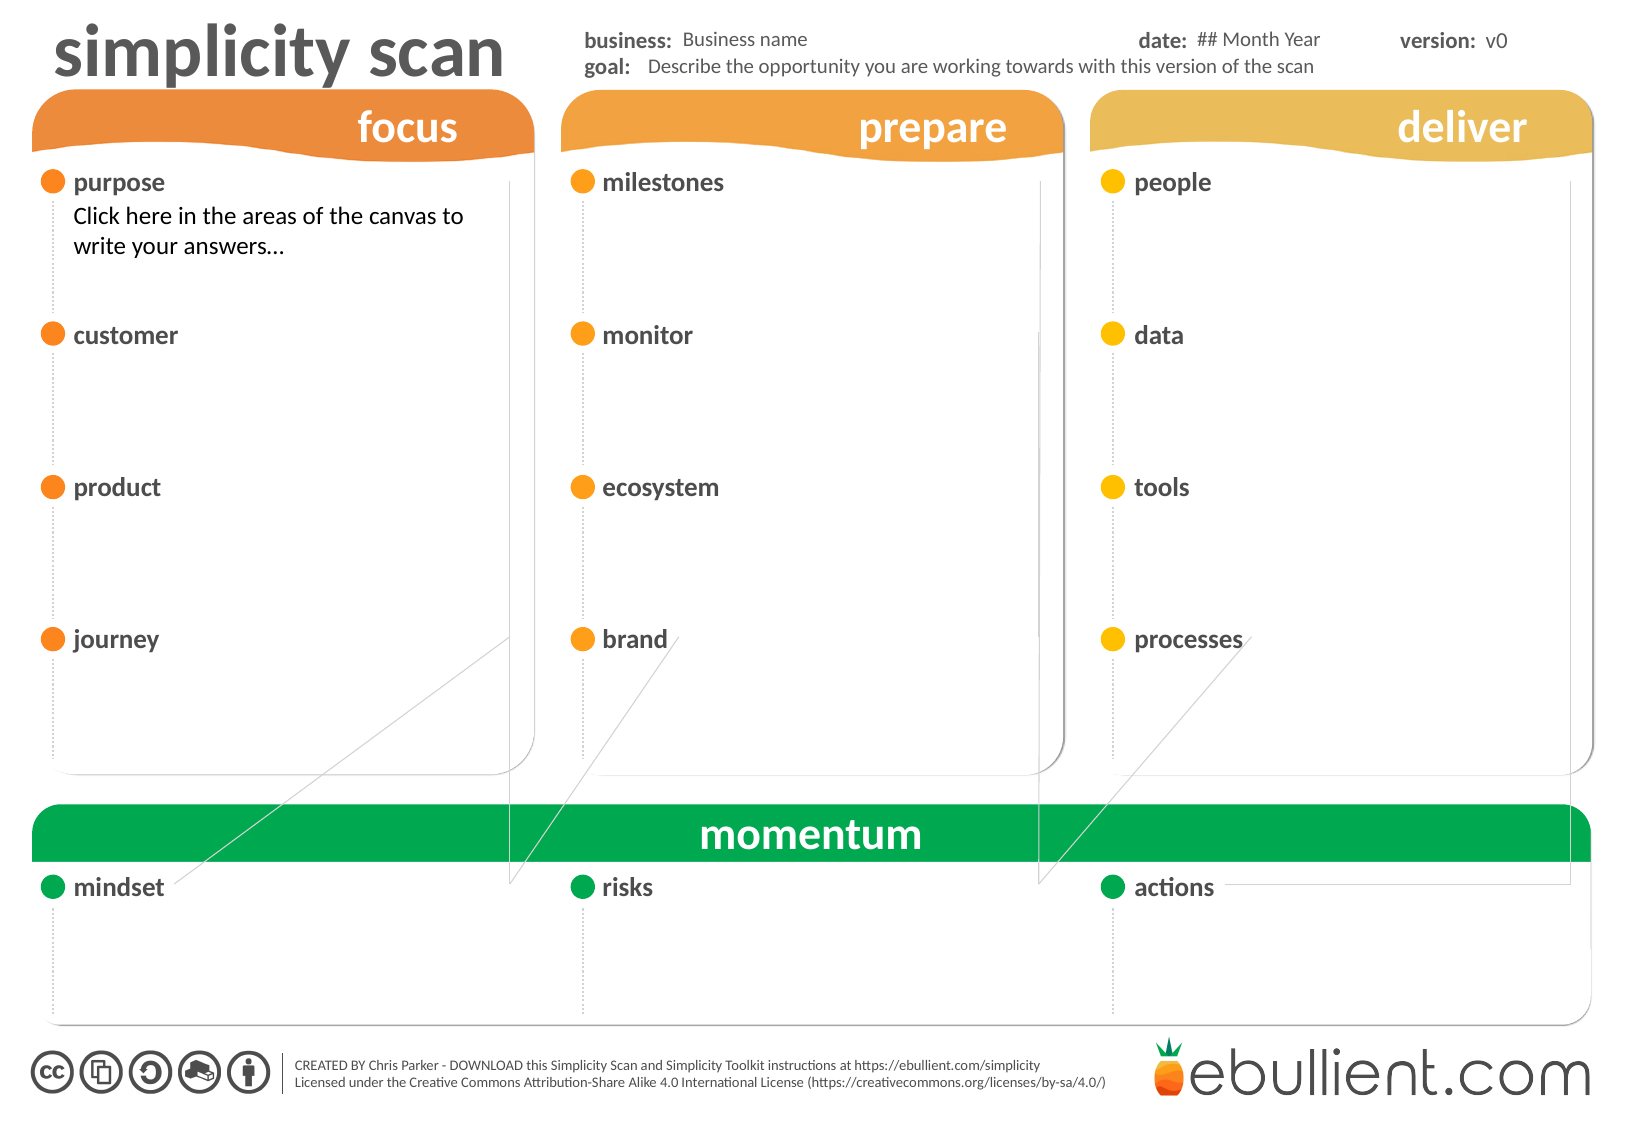

Business name
v0
## Month Year
Describe the opportunity you are working towards with this version of the scan
Click here in the areas of the canvas to write your answers…